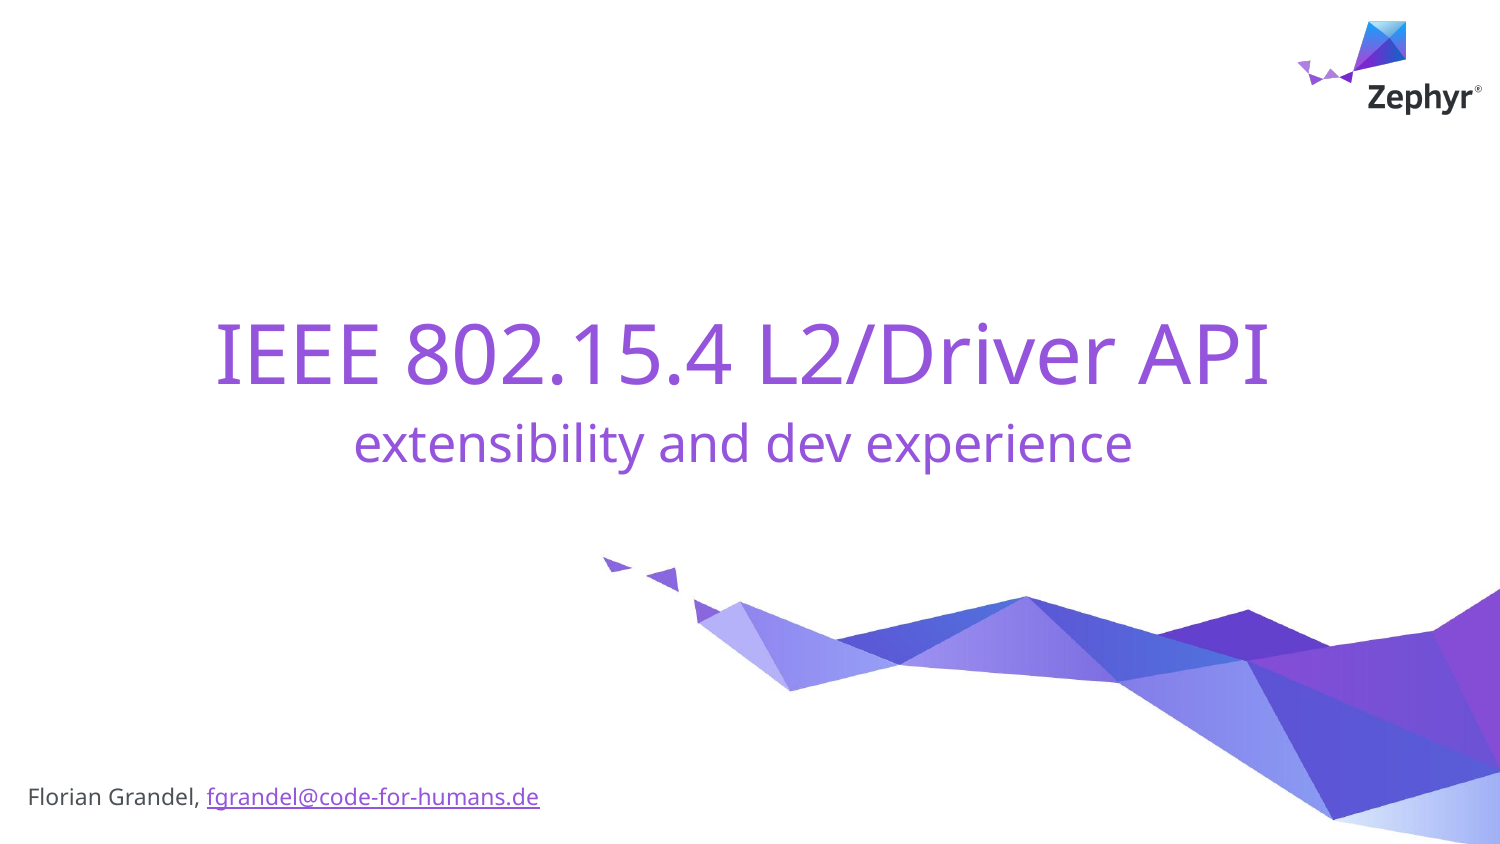

# IEEE 802.15.4 L2/Driver API extensibility and dev experience
Florian Grandel, fgrandel@code-for-humans.de